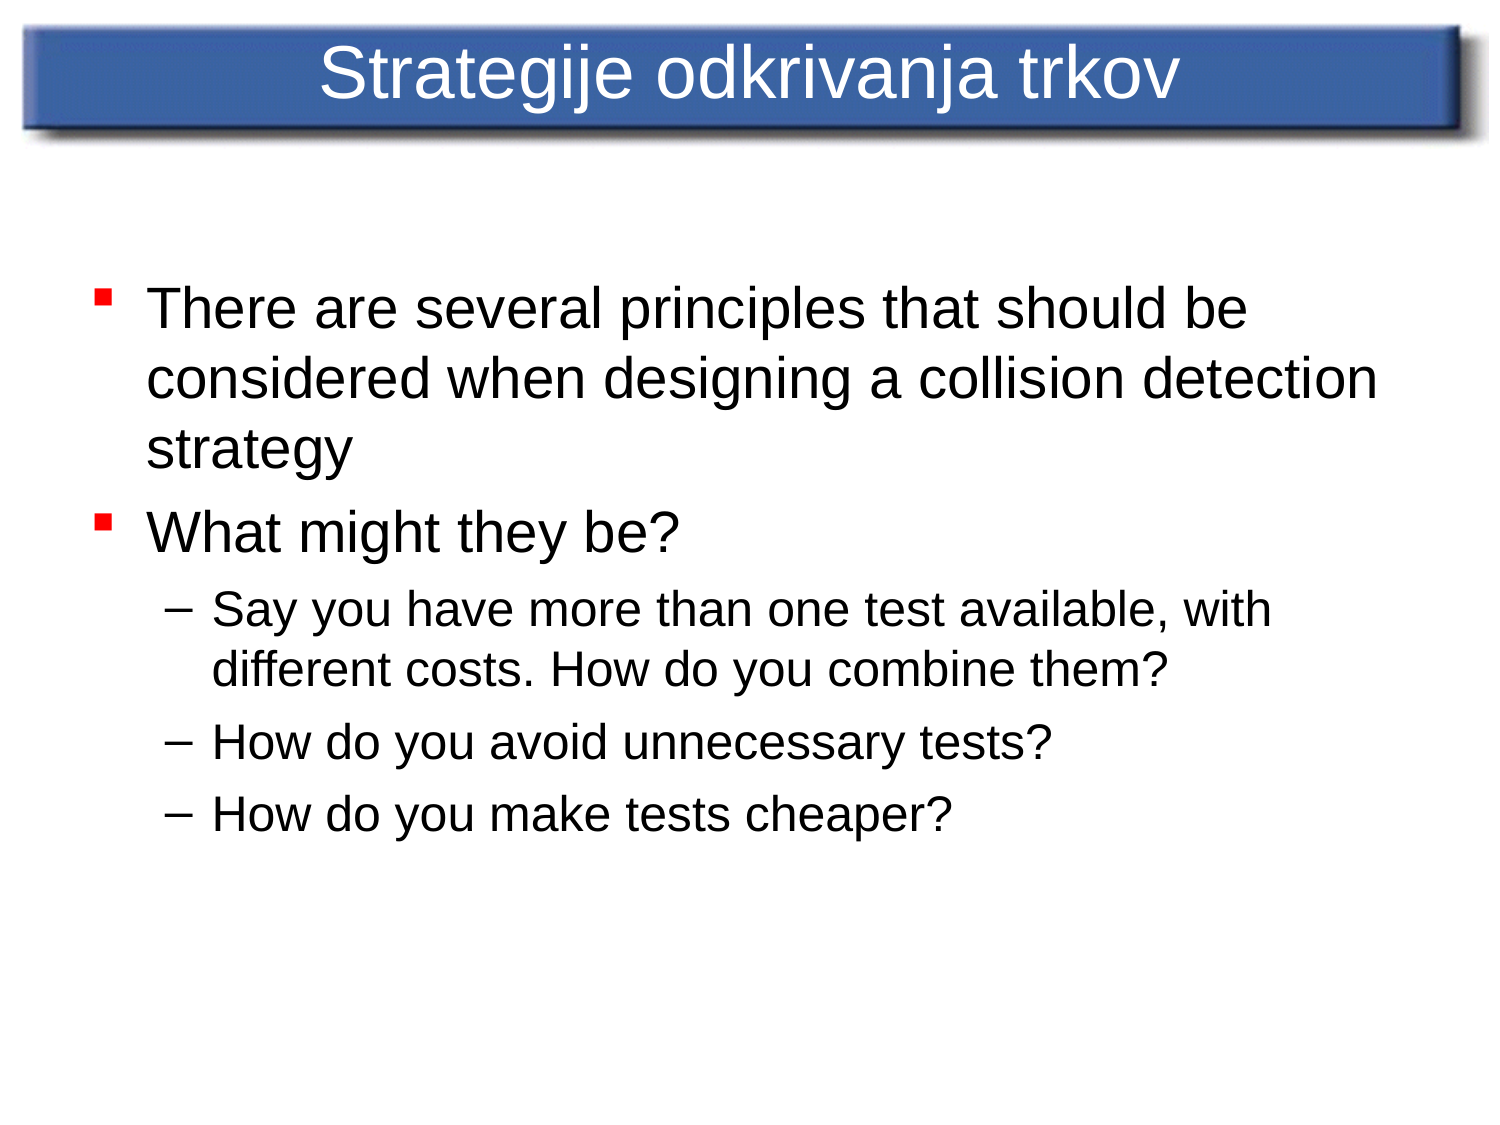

# Strategije odkrivanja trkov
There are several principles that should be considered when designing a collision detection strategy
What might they be?
Say you have more than one test available, with different costs. How do you combine them?
How do you avoid unnecessary tests?
How do you make tests cheaper?